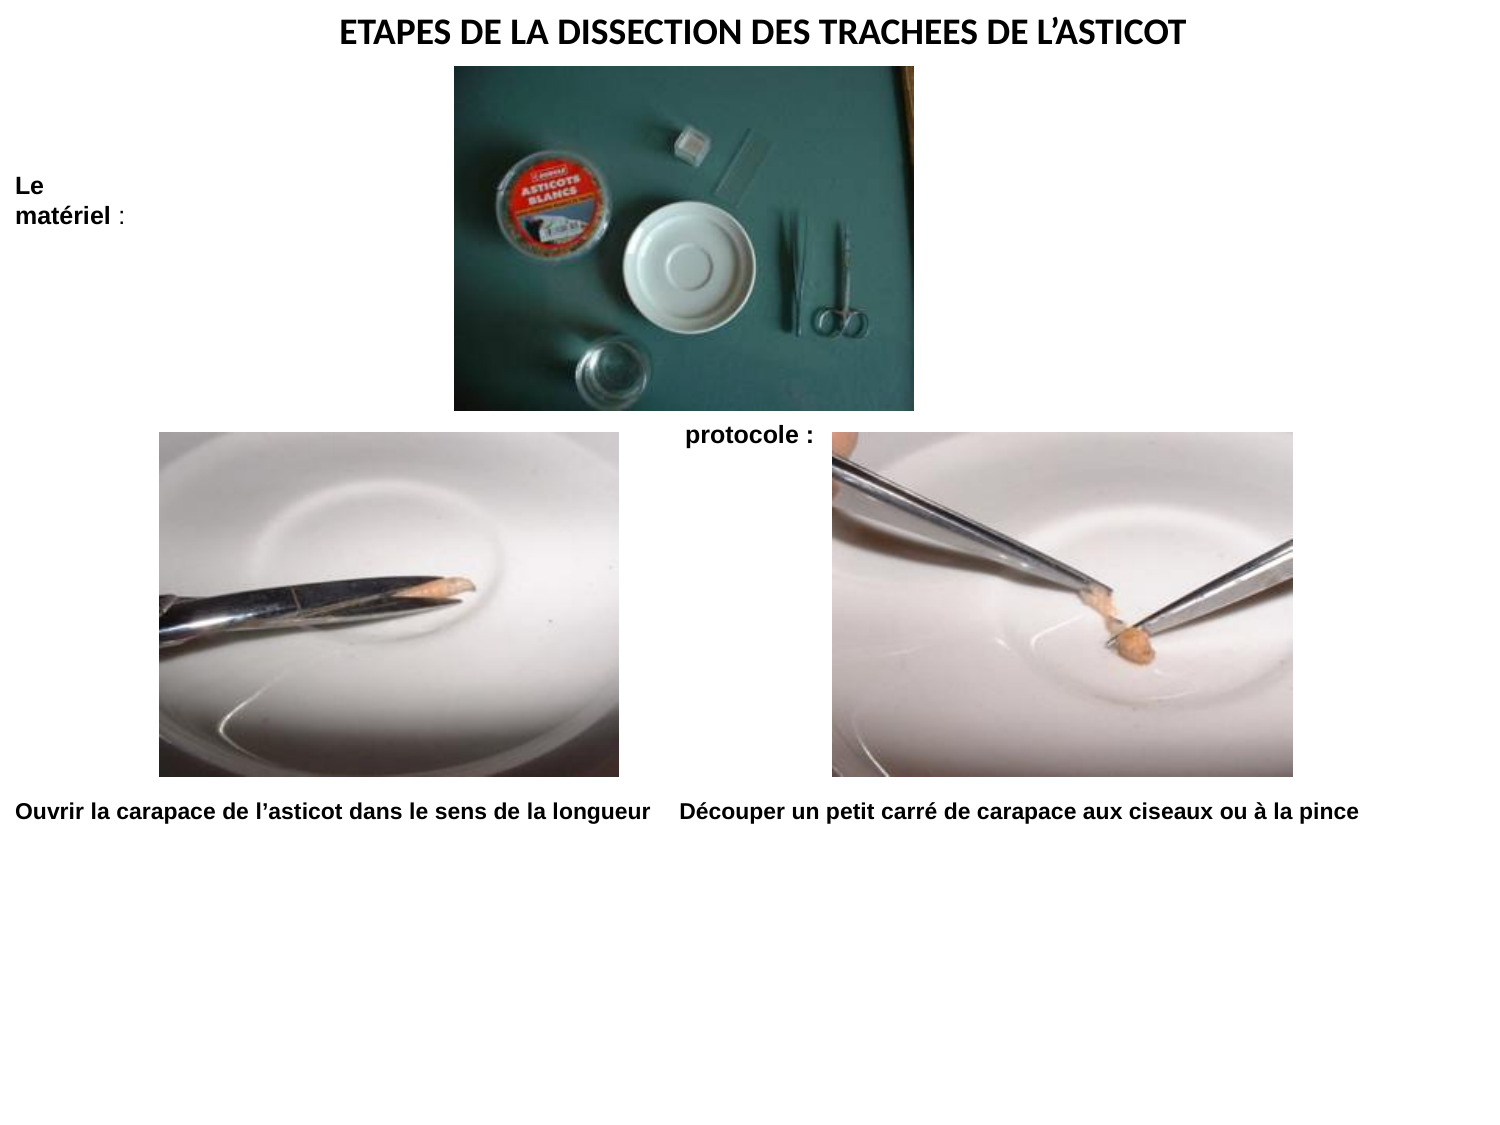

ETAPES DE LA DISSECTION DES TRACHEES DE L’ASTICOT
Le matériel :
protocole :
Ouvrir la carapace de l’asticot dans le sens de la longueur	Découper un petit carré de carapace aux ciseaux ou à la pince